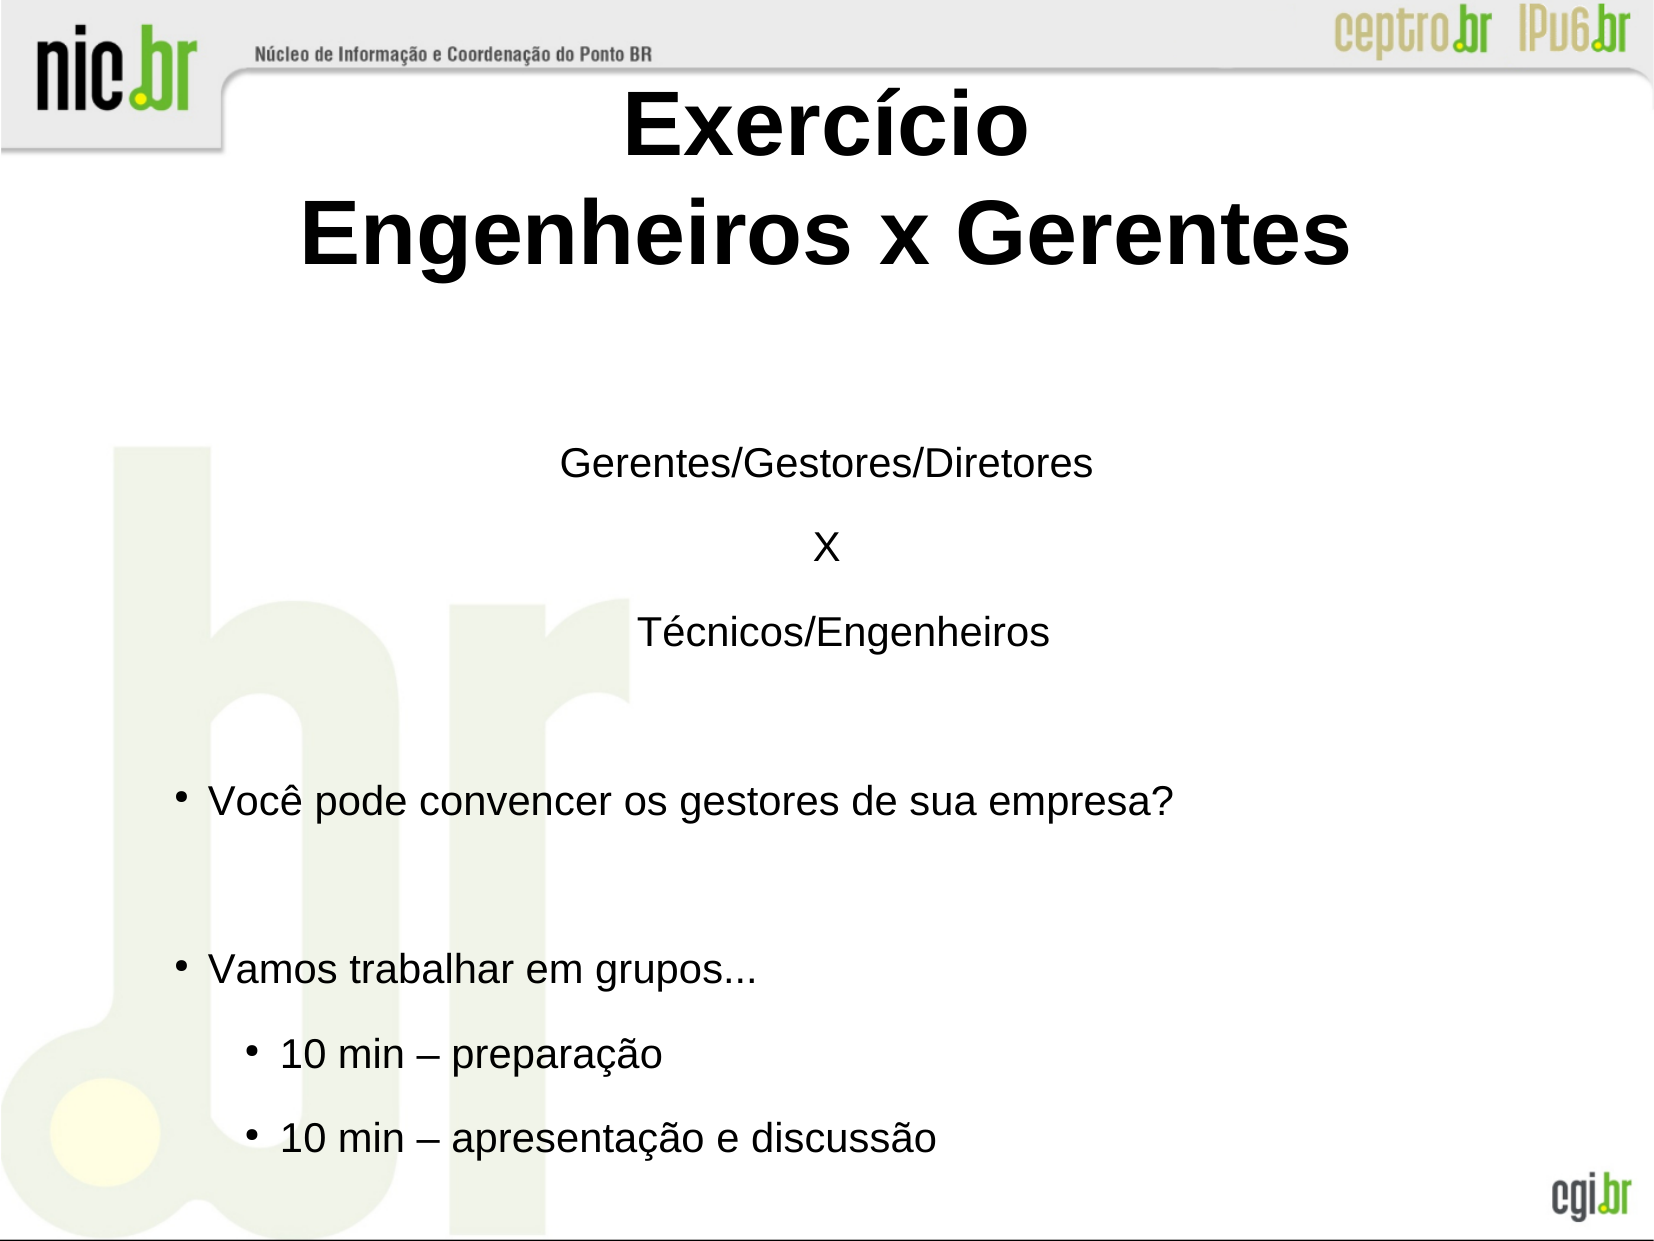

Exercício
Engenheiros x Gerentes
Gerentes/Gestores/Diretores
X
Técnicos/Engenheiros
Você pode convencer os gestores de sua empresa?
Vamos trabalhar em grupos...
10 min – preparação
10 min – apresentação e discussão